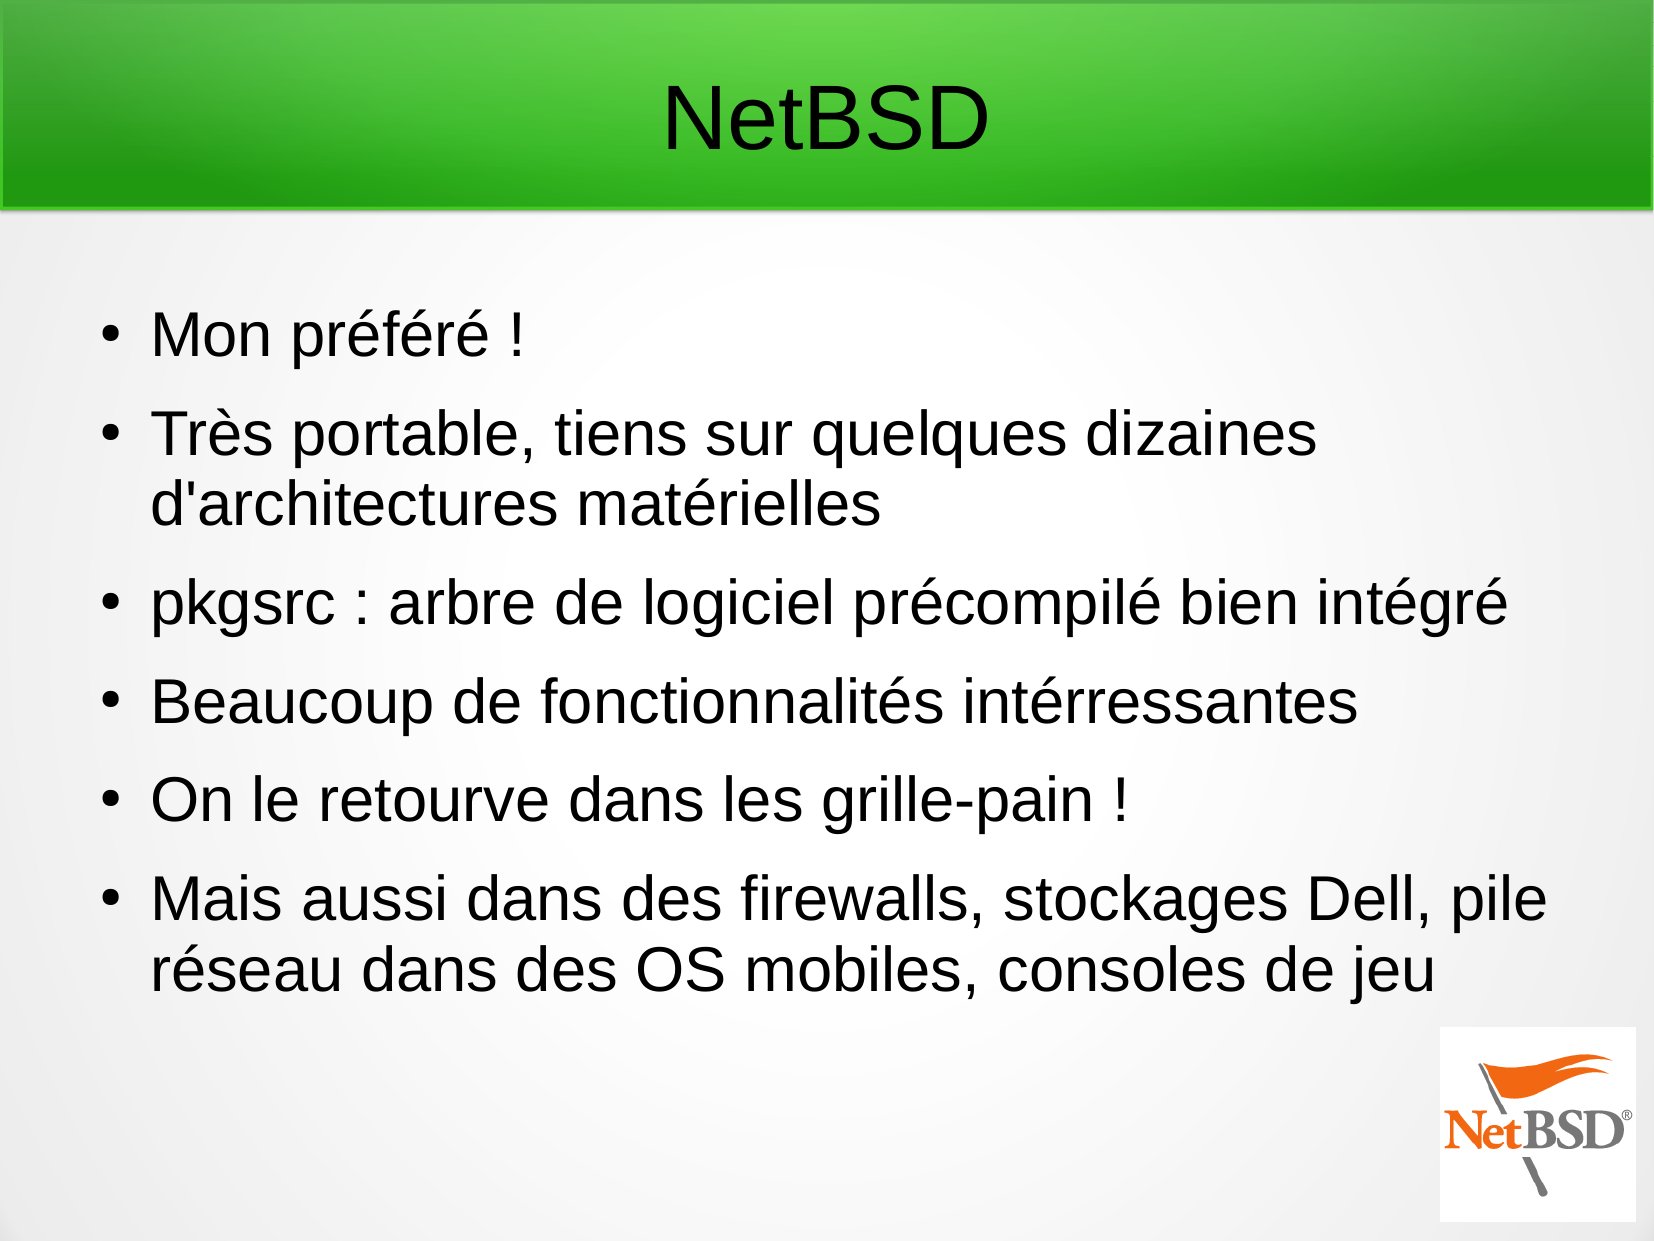

# NetBSD
Mon préféré !
Très portable, tiens sur quelques dizaines d'architectures matérielles
pkgsrc : arbre de logiciel précompilé bien intégré
Beaucoup de fonctionnalités intérressantes
On le retourve dans les grille-pain !
Mais aussi dans des firewalls, stockages Dell, pile réseau dans des OS mobiles, consoles de jeu